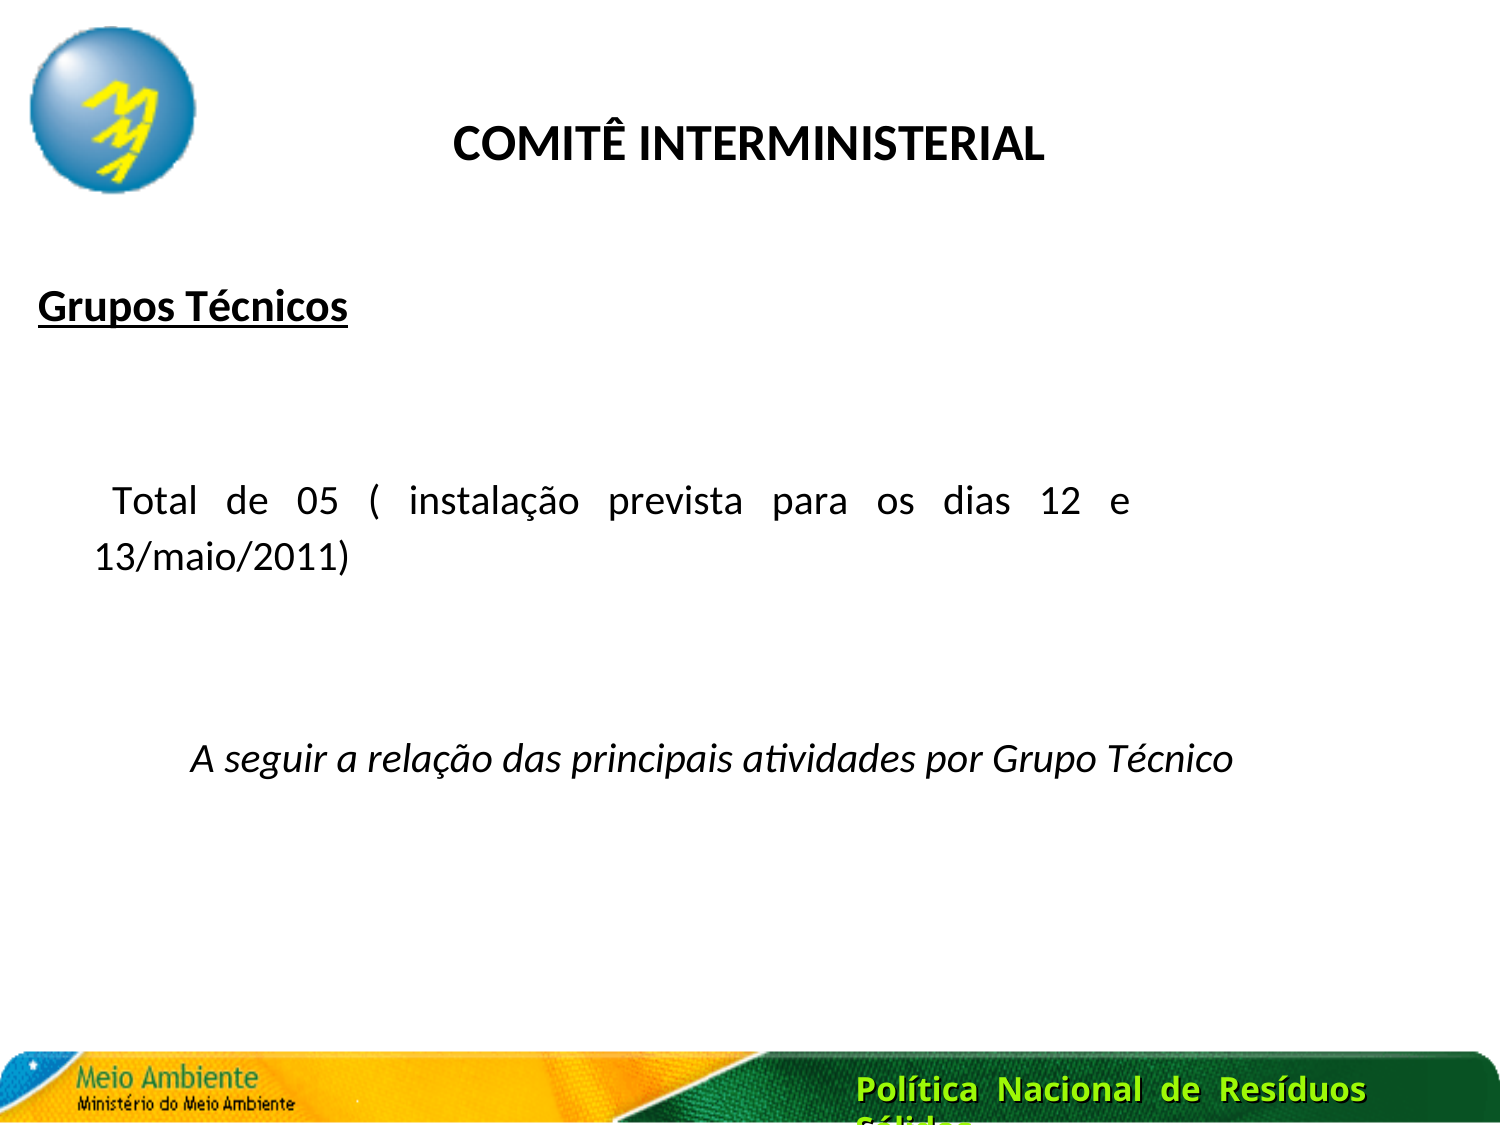

# COMITÊ INTERMINISTERIAL
Grupos Técnicos
 	Total de 05 ( instalação prevista para os dias 12 e 		 	13/maio/2011)
A seguir a relação das principais atividades por Grupo Técnico